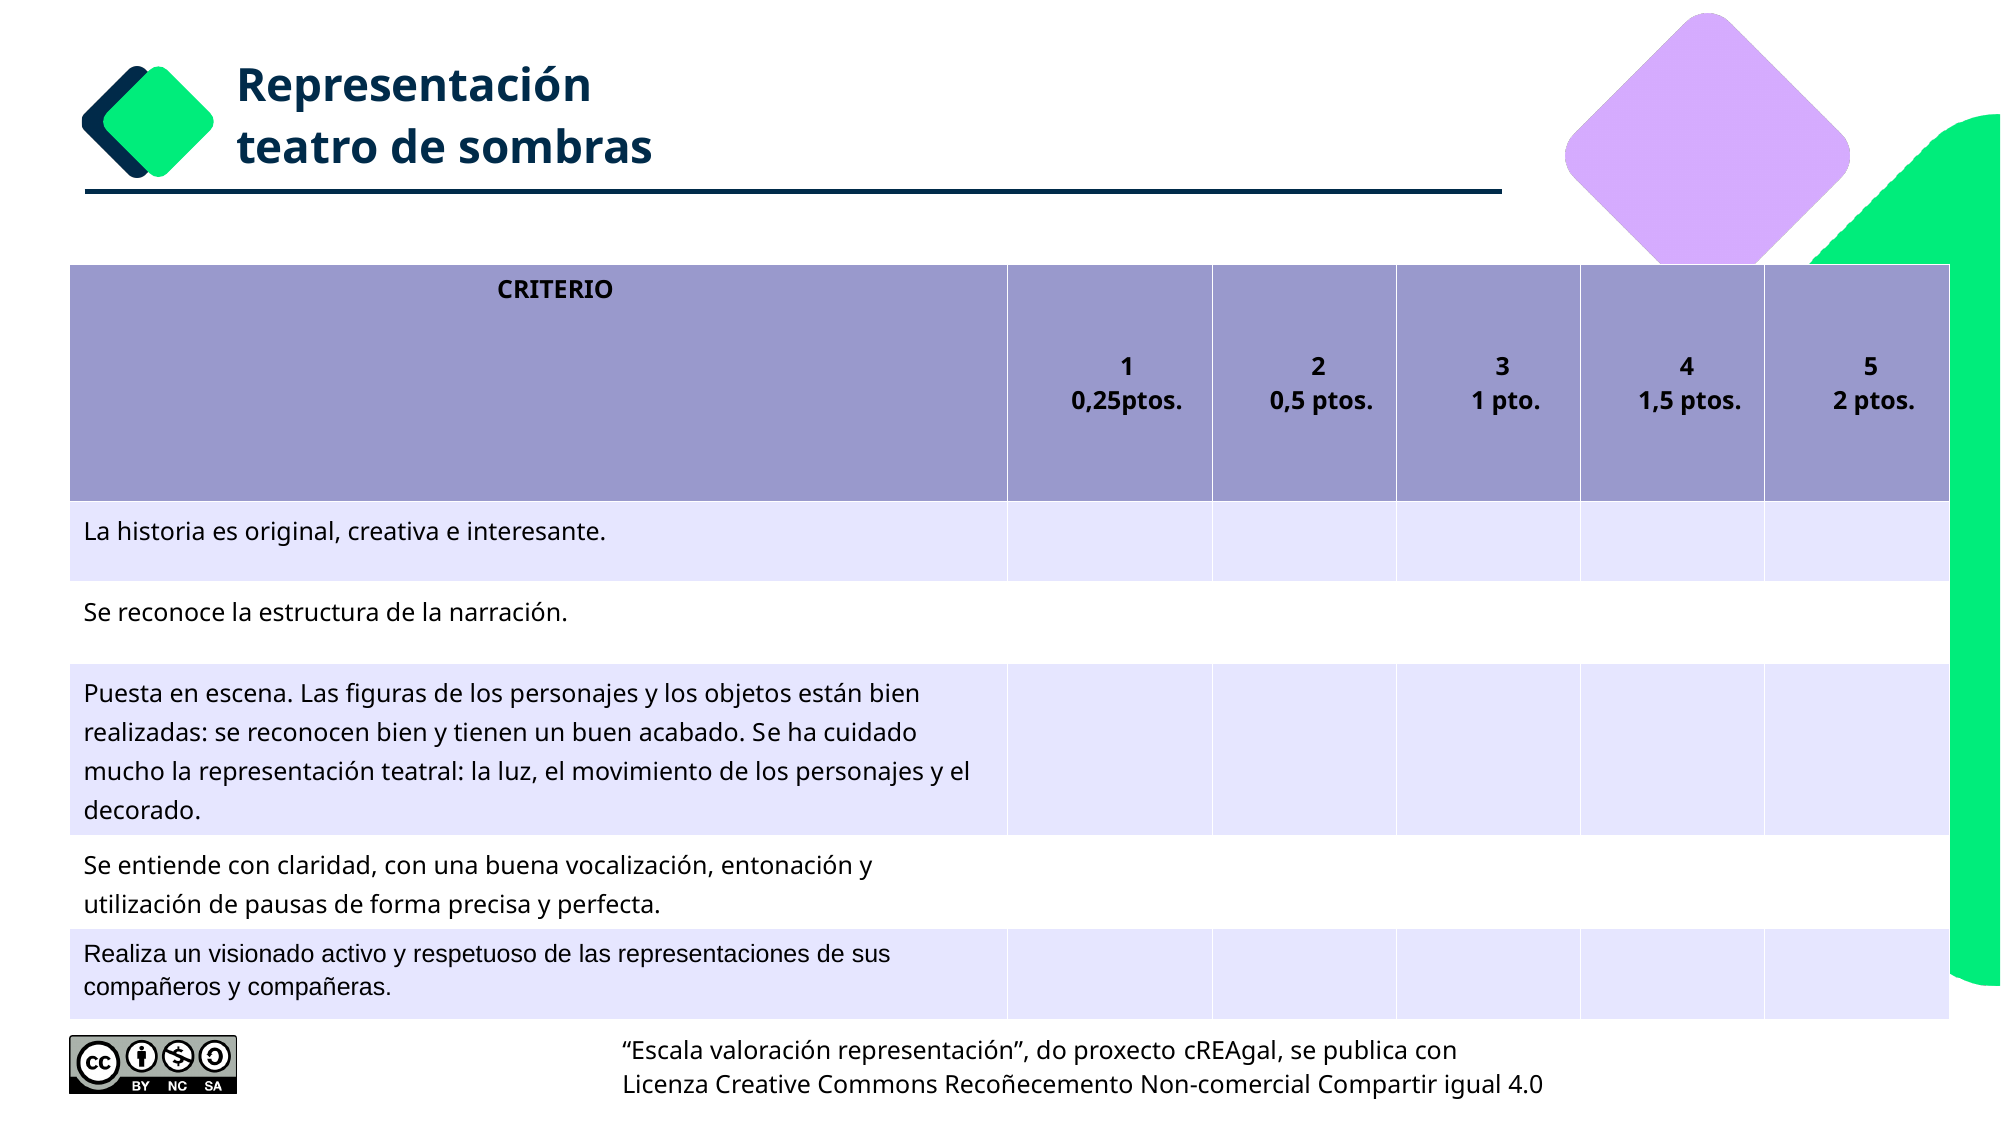

# Representación teatro de sombras
| CRITERIO | 1 0,25ptos. | 2 0,5 ptos. | 3 1 pto. | 4 1,5 ptos. | 5 2 ptos. |
| --- | --- | --- | --- | --- | --- |
| La historia es original, creativa e interesante. | | | | | |
| Se reconoce la estructura de la narración. | | | | | |
| Puesta en escena. Las figuras de los personajes y los objetos están bien realizadas: se reconocen bien y tienen un buen acabado. Se ha cuidado mucho la representación teatral: la luz, el movimiento de los personajes y el decorado. | | | | | |
| Se entiende con claridad, con una buena vocalización, entonación y utilización de pausas de forma precisa y perfecta. | | | | | |
| Realiza un visionado activo y respetuoso de las representaciones de sus compañeros y compañeras. | | | | | |
“Escala valoración representación”, do proxecto cREAgal, se publica con Licenza Creative Commons Recoñecemento Non-comercial Compartir igual 4.0